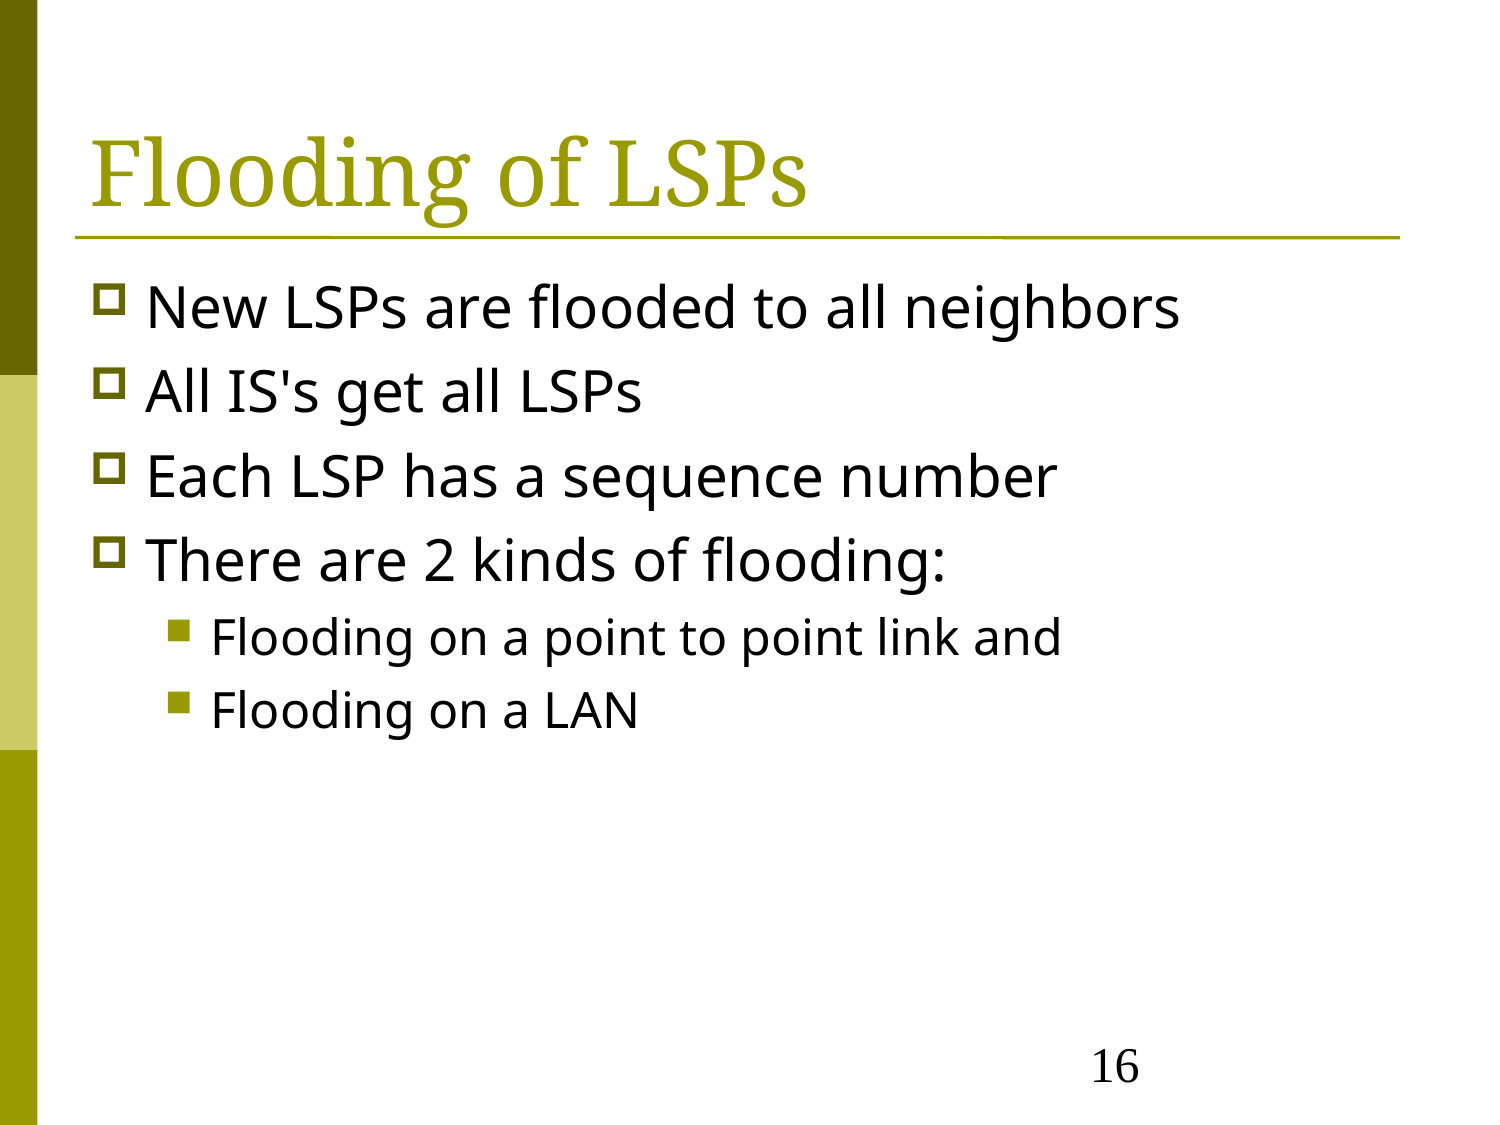

# Flooding of LSPs
New LSPs are flooded to all neighbors
All IS's get all LSPs
Each LSP has a sequence number
There are 2 kinds of flooding:
Flooding on a point to point link and
Flooding on a LAN